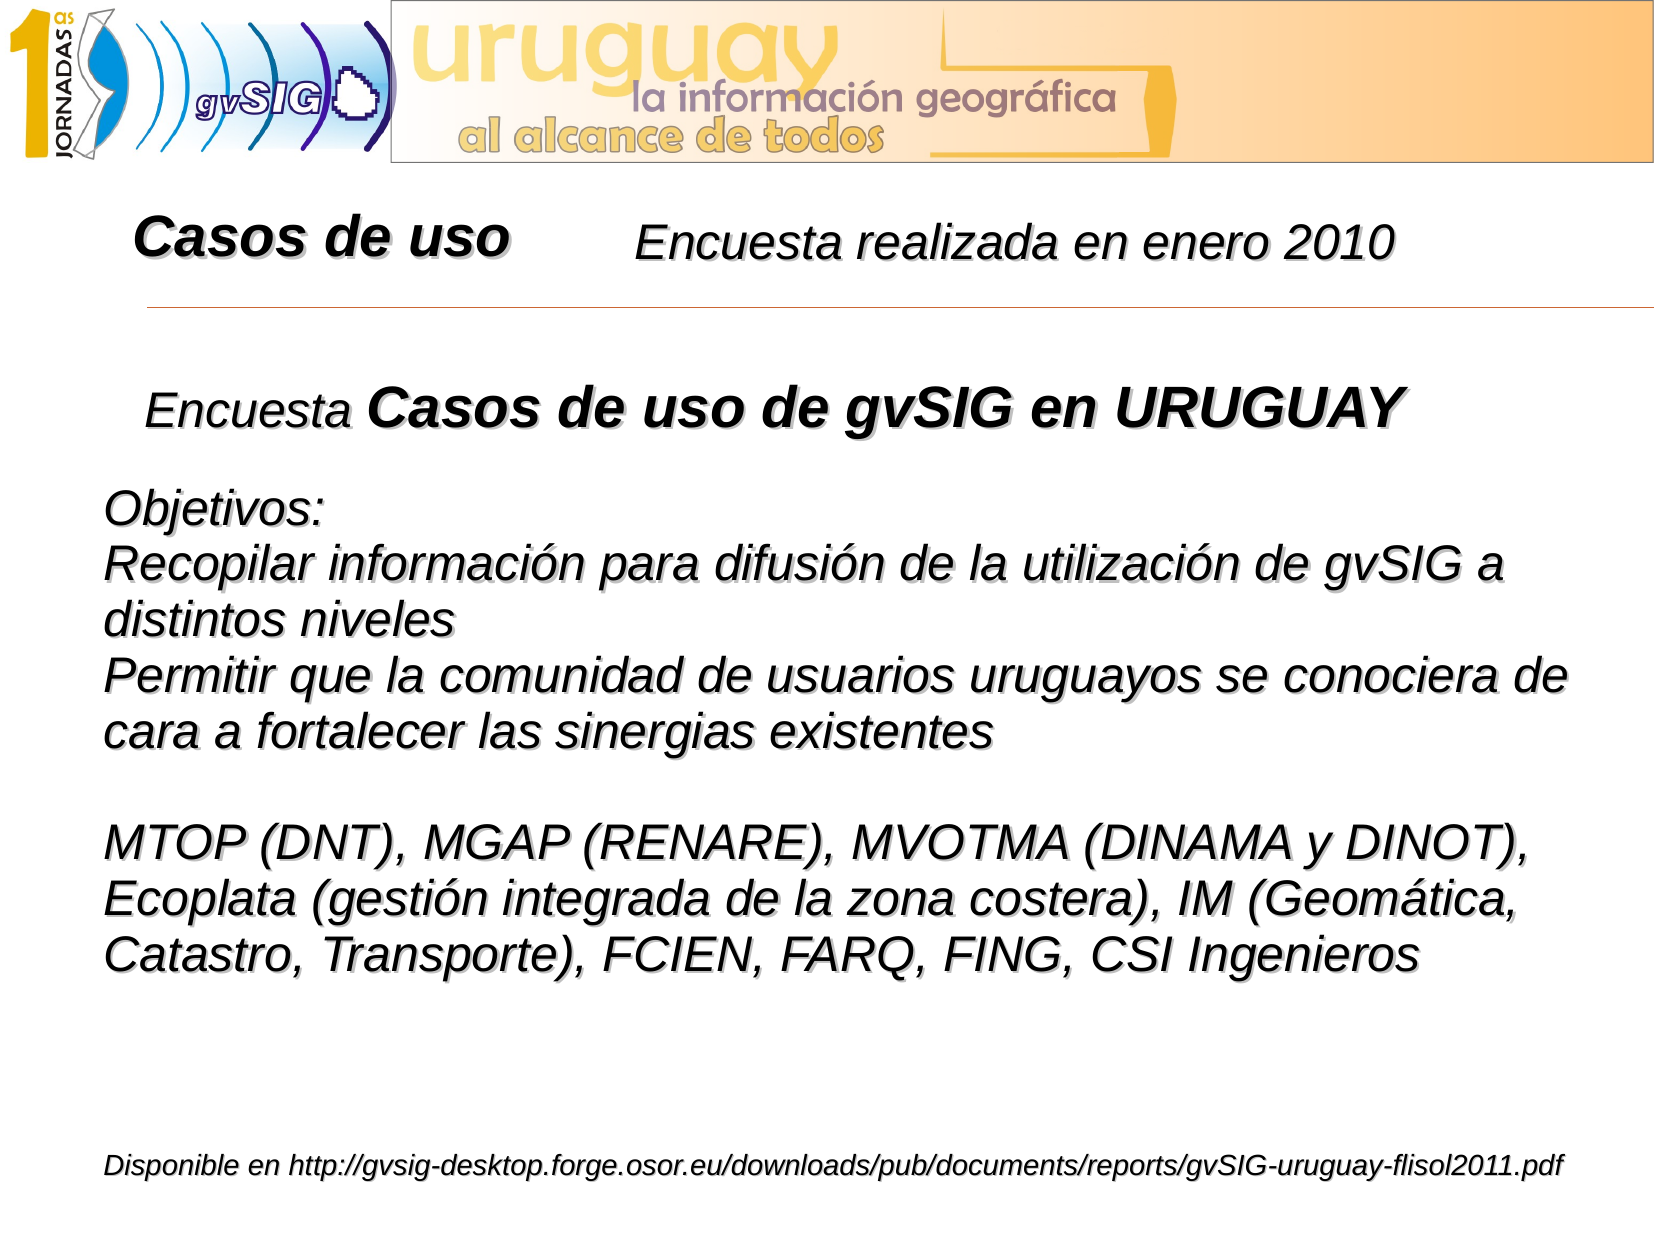

Casos de uso
Encuesta realizada en enero 2010
Encuesta Casos de uso de gvSIG en URUGUAY
Objetivos:
Recopilar información para difusión de la utilización de gvSIG a distintos niveles
Permitir que la comunidad de usuarios uruguayos se conociera de cara a fortalecer las sinergias existentes
MTOP (DNT), MGAP (RENARE), MVOTMA (DINAMA y DINOT), Ecoplata (gestión integrada de la zona costera), IM (Geomática, Catastro, Transporte), FCIEN, FARQ, FING, CSI Ingenieros
Disponible en http://gvsig-desktop.forge.osor.eu/downloads/pub/documents/reports/gvSIG-uruguay-flisol2011.pdf